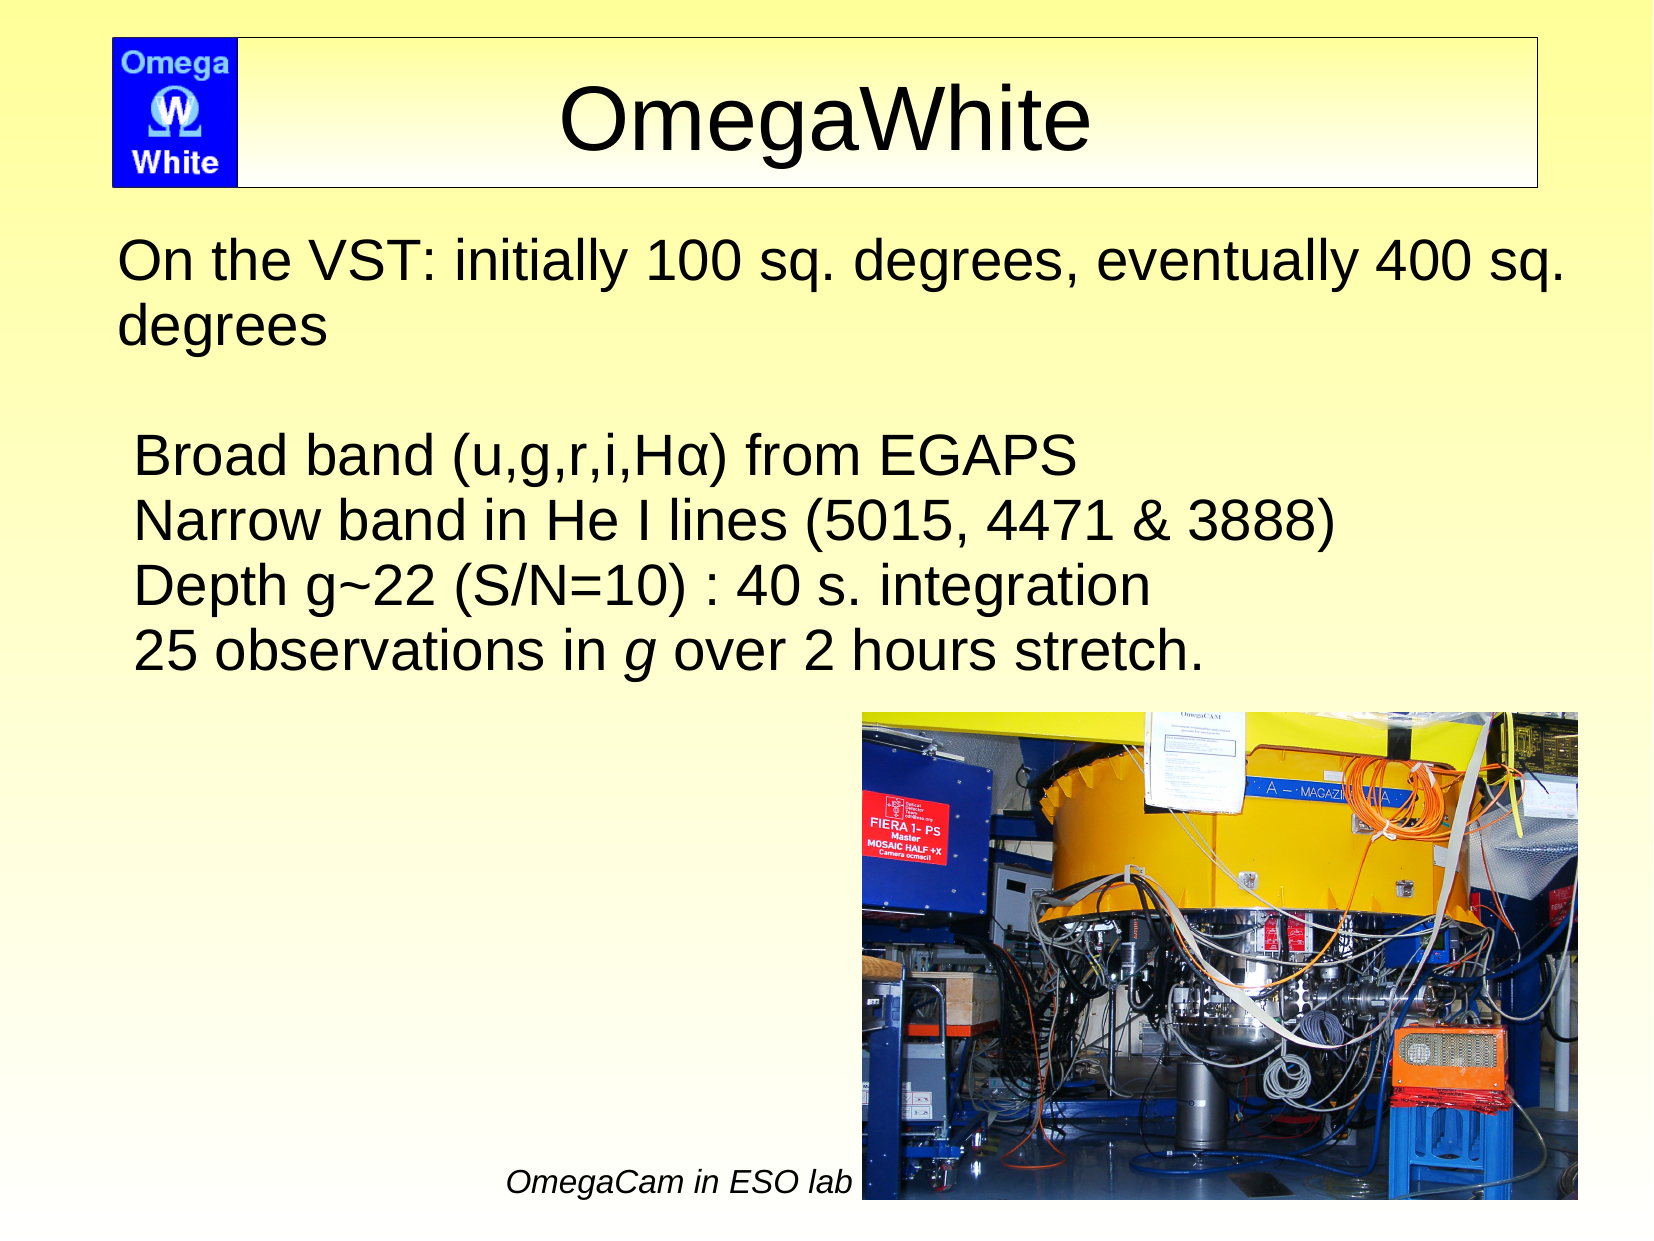

# OmegaWhite
On the VST: initially 100 sq. degrees, eventually 400 sq. degrees
 Broad band (u,g,r,i,Hα) from EGAPS
 Narrow band in He I lines (5015, 4471 & 3888)
 Depth g~22 (S/N=10) : 40 s. integration
 25 observations in g over 2 hours stretch.
OmegaCam in ESO lab